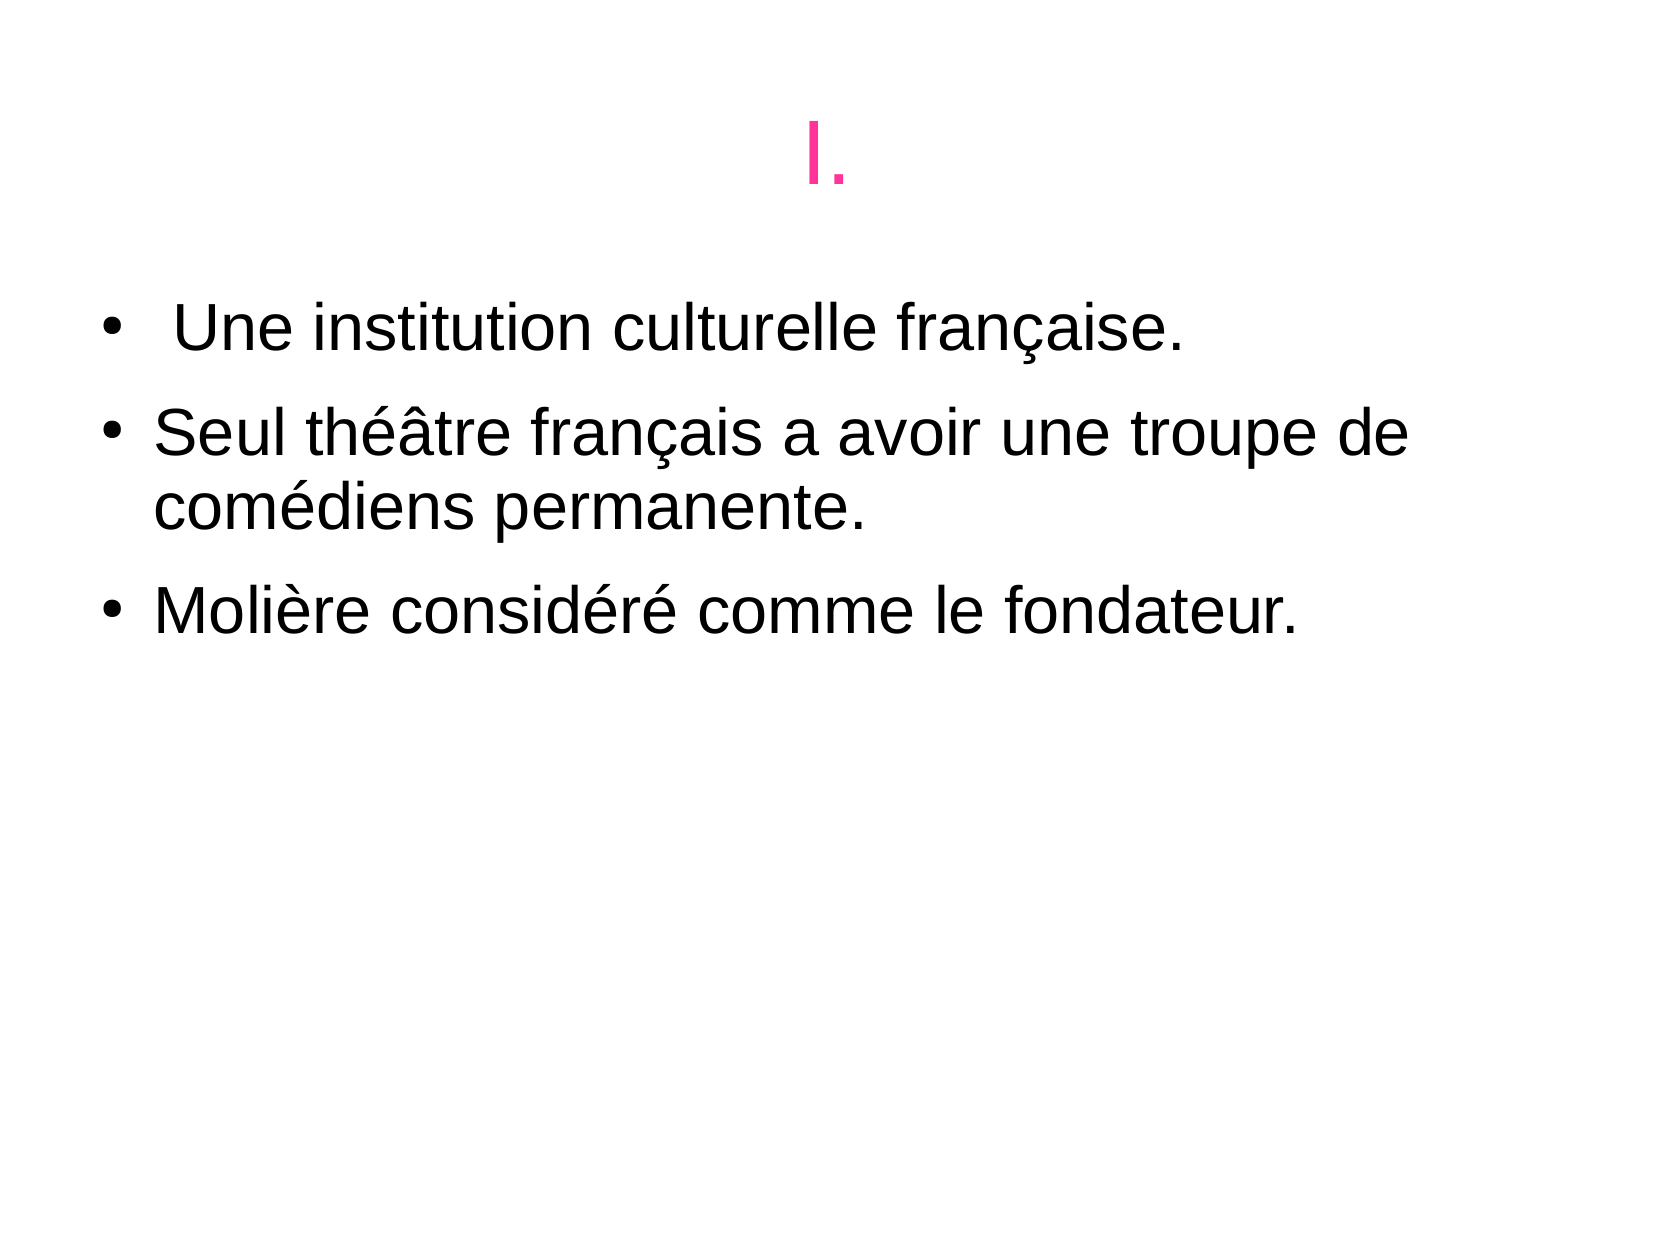

# I.
 Une institution culturelle française.
Seul théâtre français a avoir une troupe de comédiens permanente.
Molière considéré comme le fondateur.